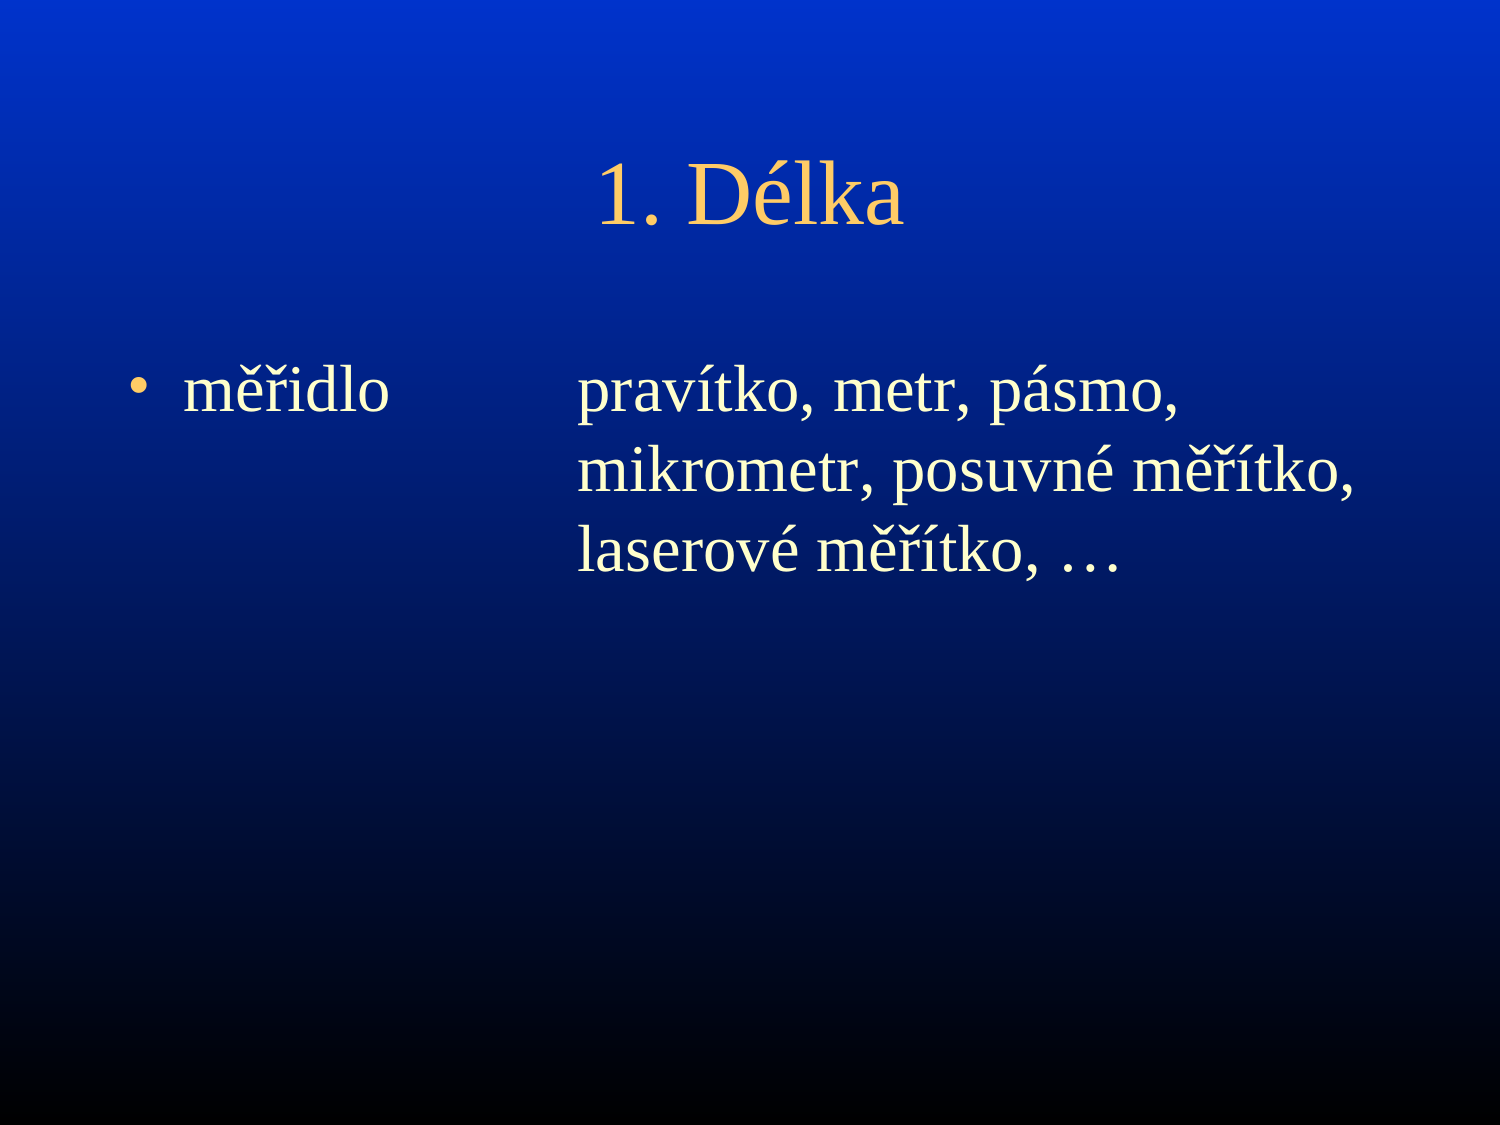

# 1. Délka
měřidlo		pravítko, metr, pásmo, 				mikrometr, posuvné měřítko, 			laserové měřítko, …
5